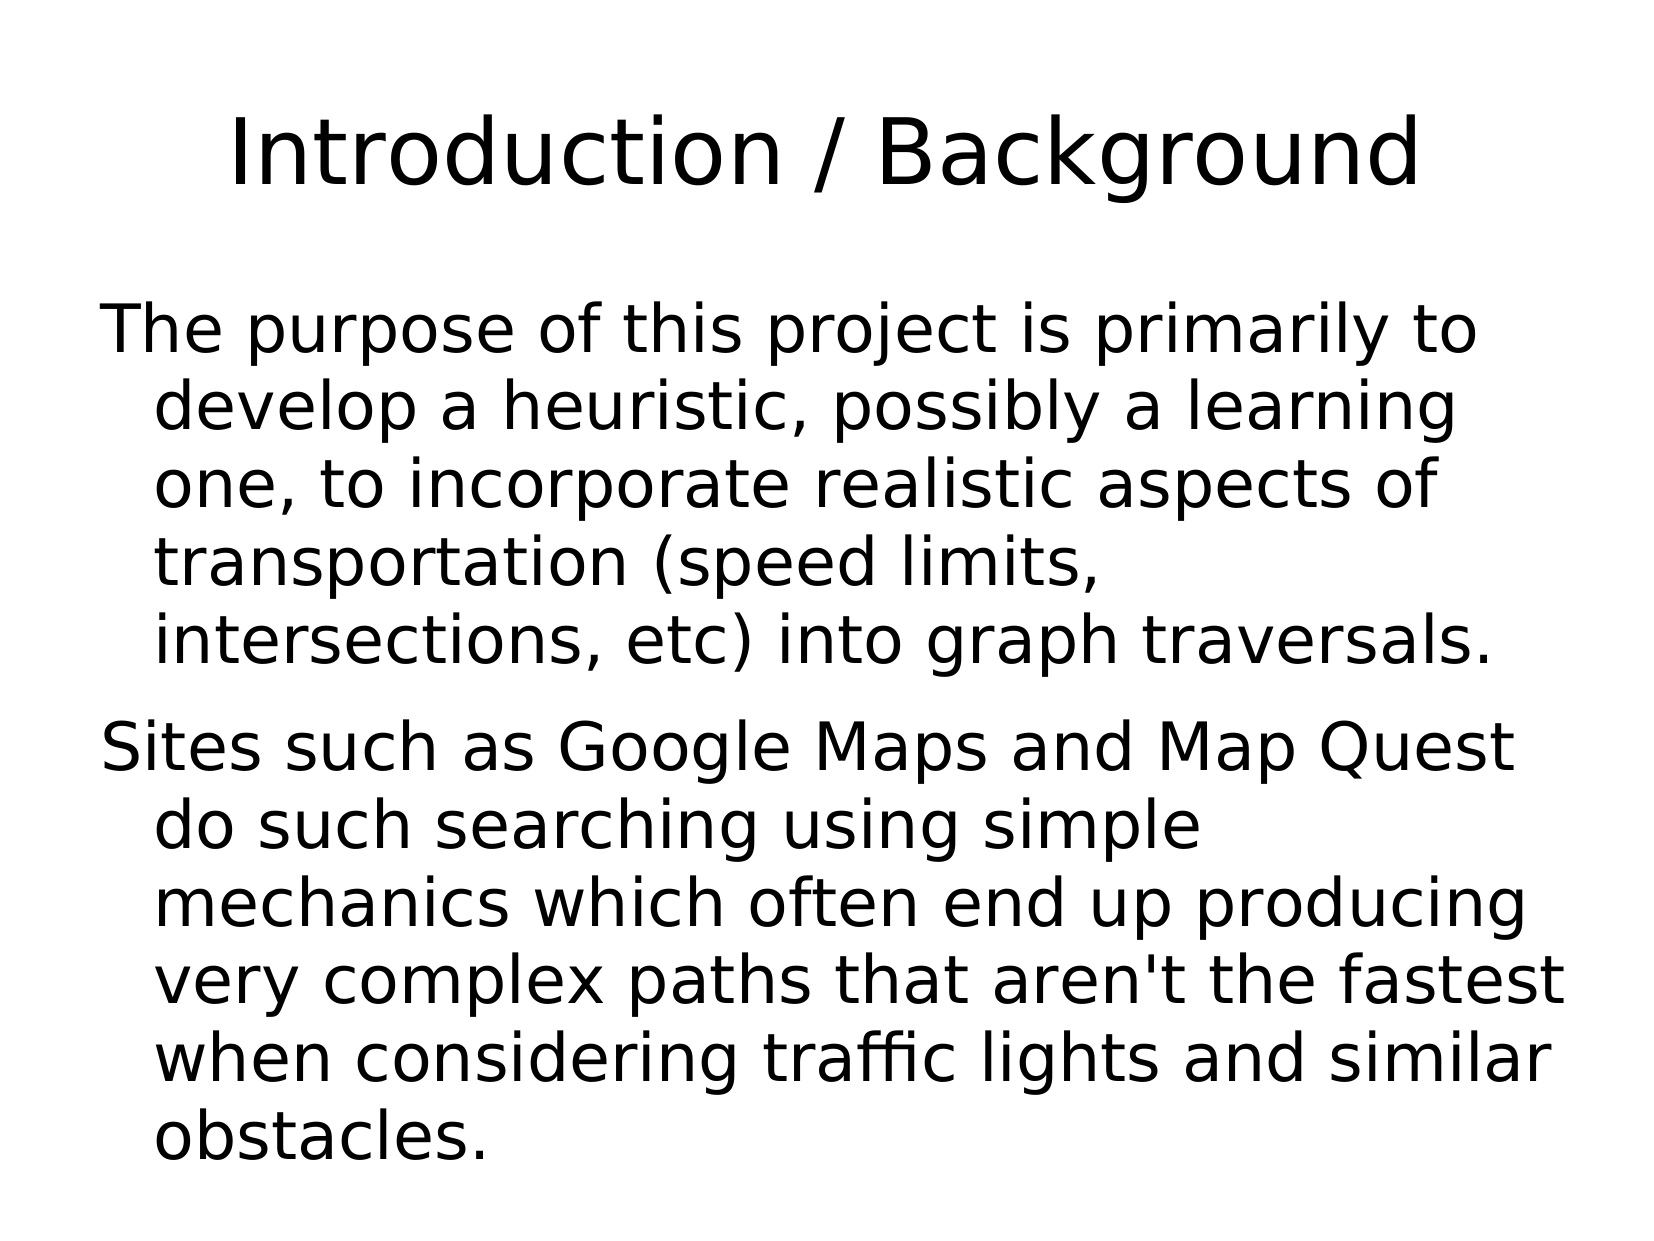

# Introduction / Background
The purpose of this project is primarily to develop a heuristic, possibly a learning one, to incorporate realistic aspects of transportation (speed limits, intersections, etc) into graph traversals.
Sites such as Google Maps and Map Quest do such searching using simple mechanics which often end up producing very complex paths that aren't the fastest when considering traffic lights and similar obstacles.